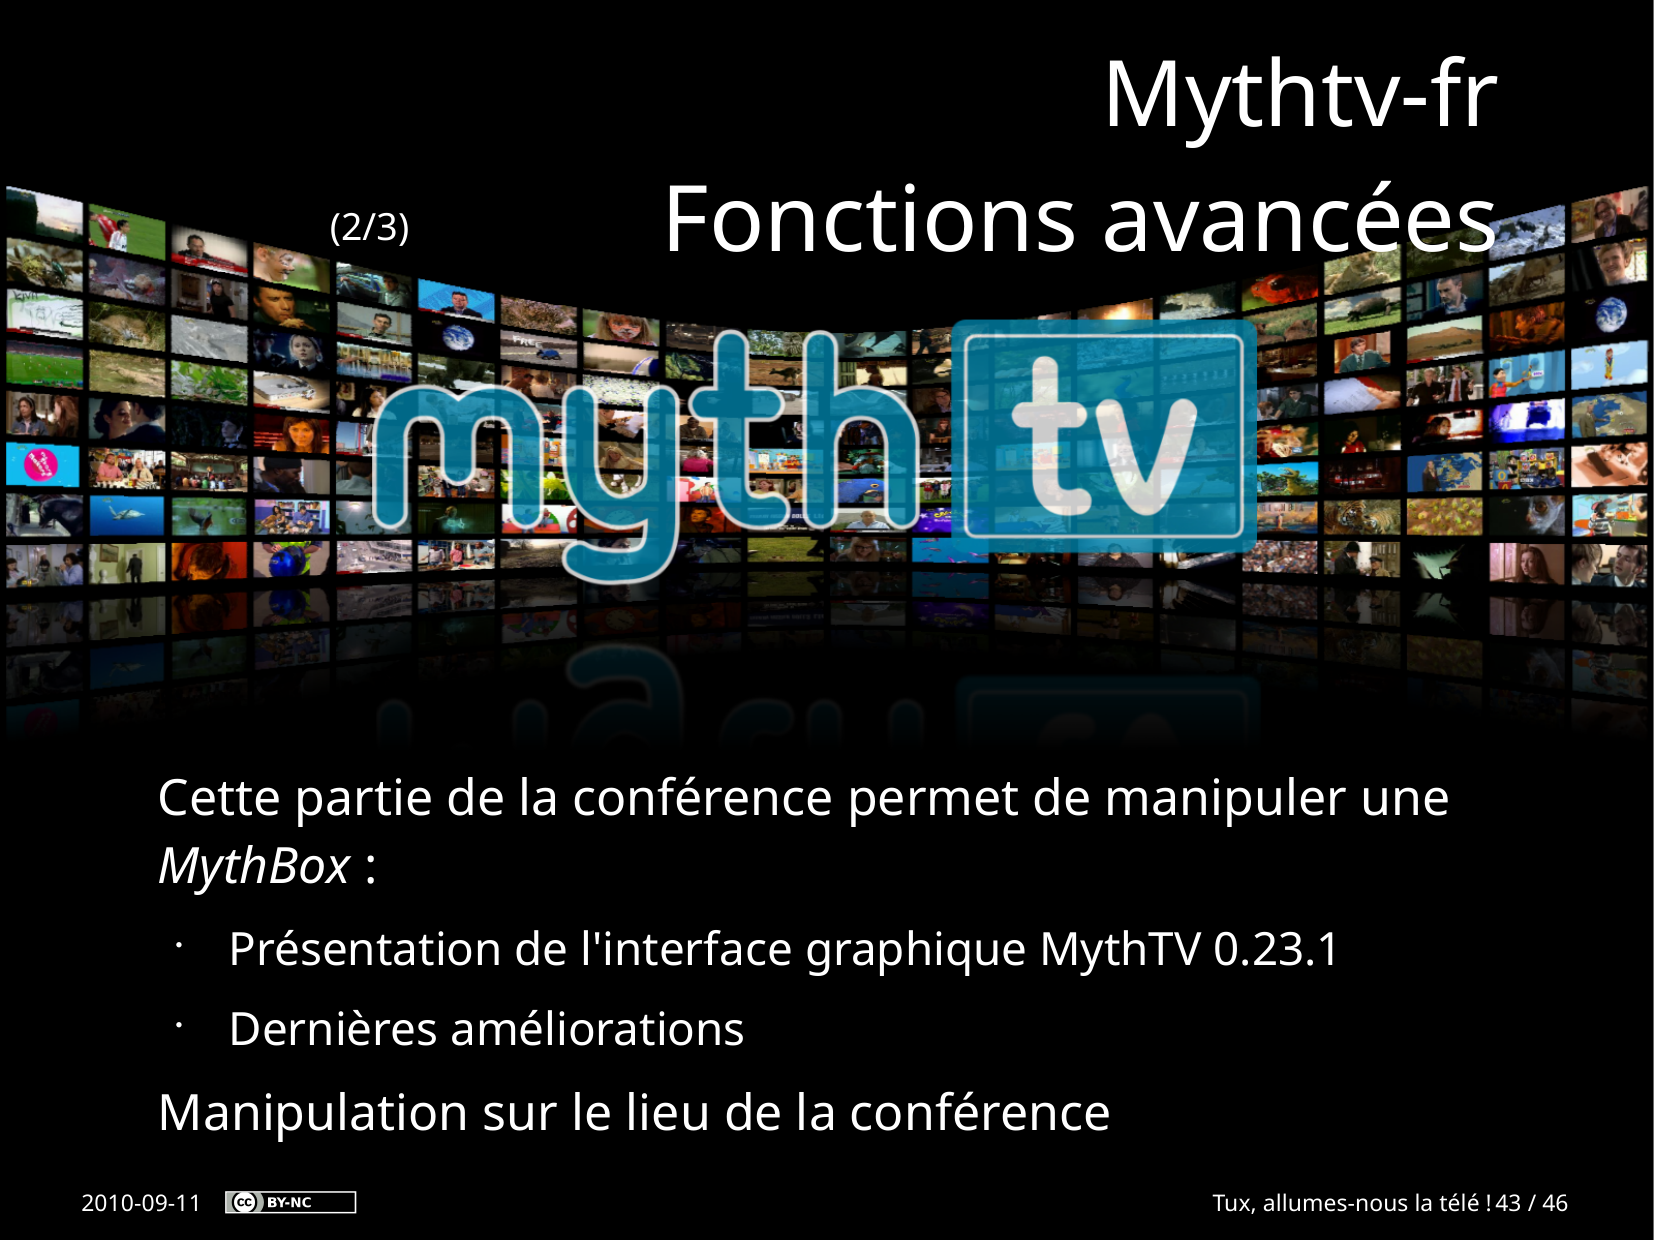

# Mythtv-fr Fonctions avancées
(2/3)
Cette partie de la conférence permet de manipuler une MythBox :
Présentation de l'interface graphique MythTV 0.23.1
Dernières améliorations
Manipulation sur le lieu de la conférence
2010-09-11
Tux, allumes-nous la télé !
43